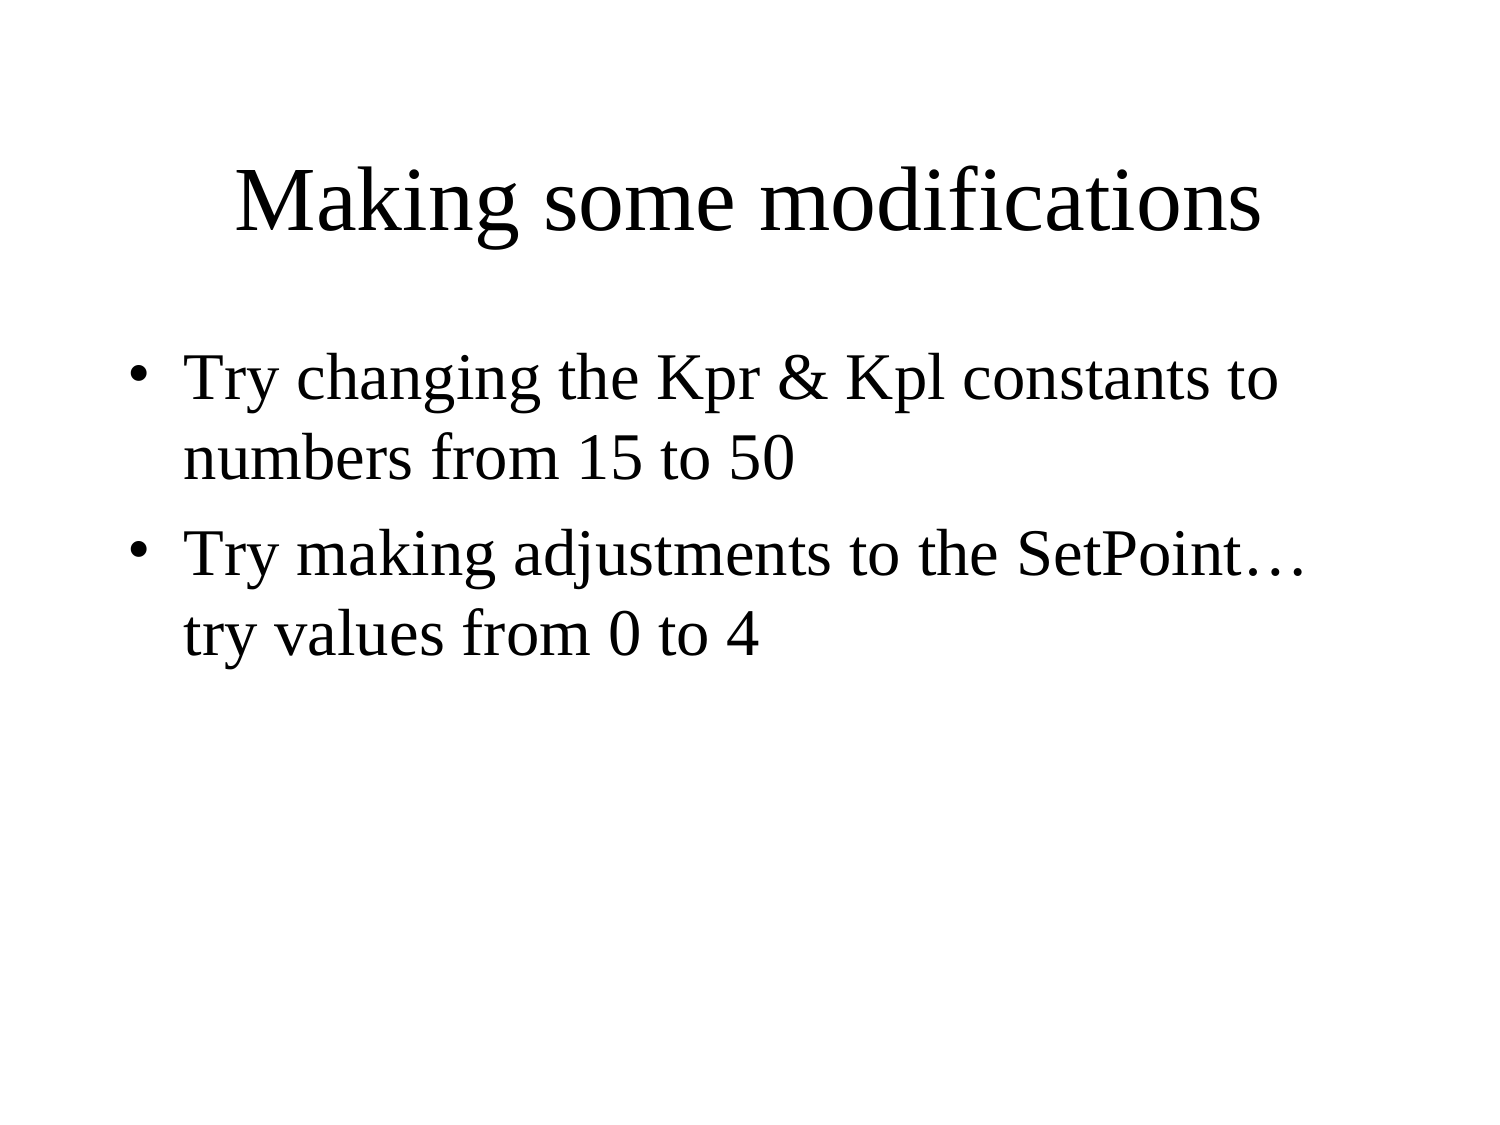

# Making some modifications
Try changing the Kpr & Kpl constants to numbers from 15 to 50
Try making adjustments to the SetPoint…try values from 0 to 4